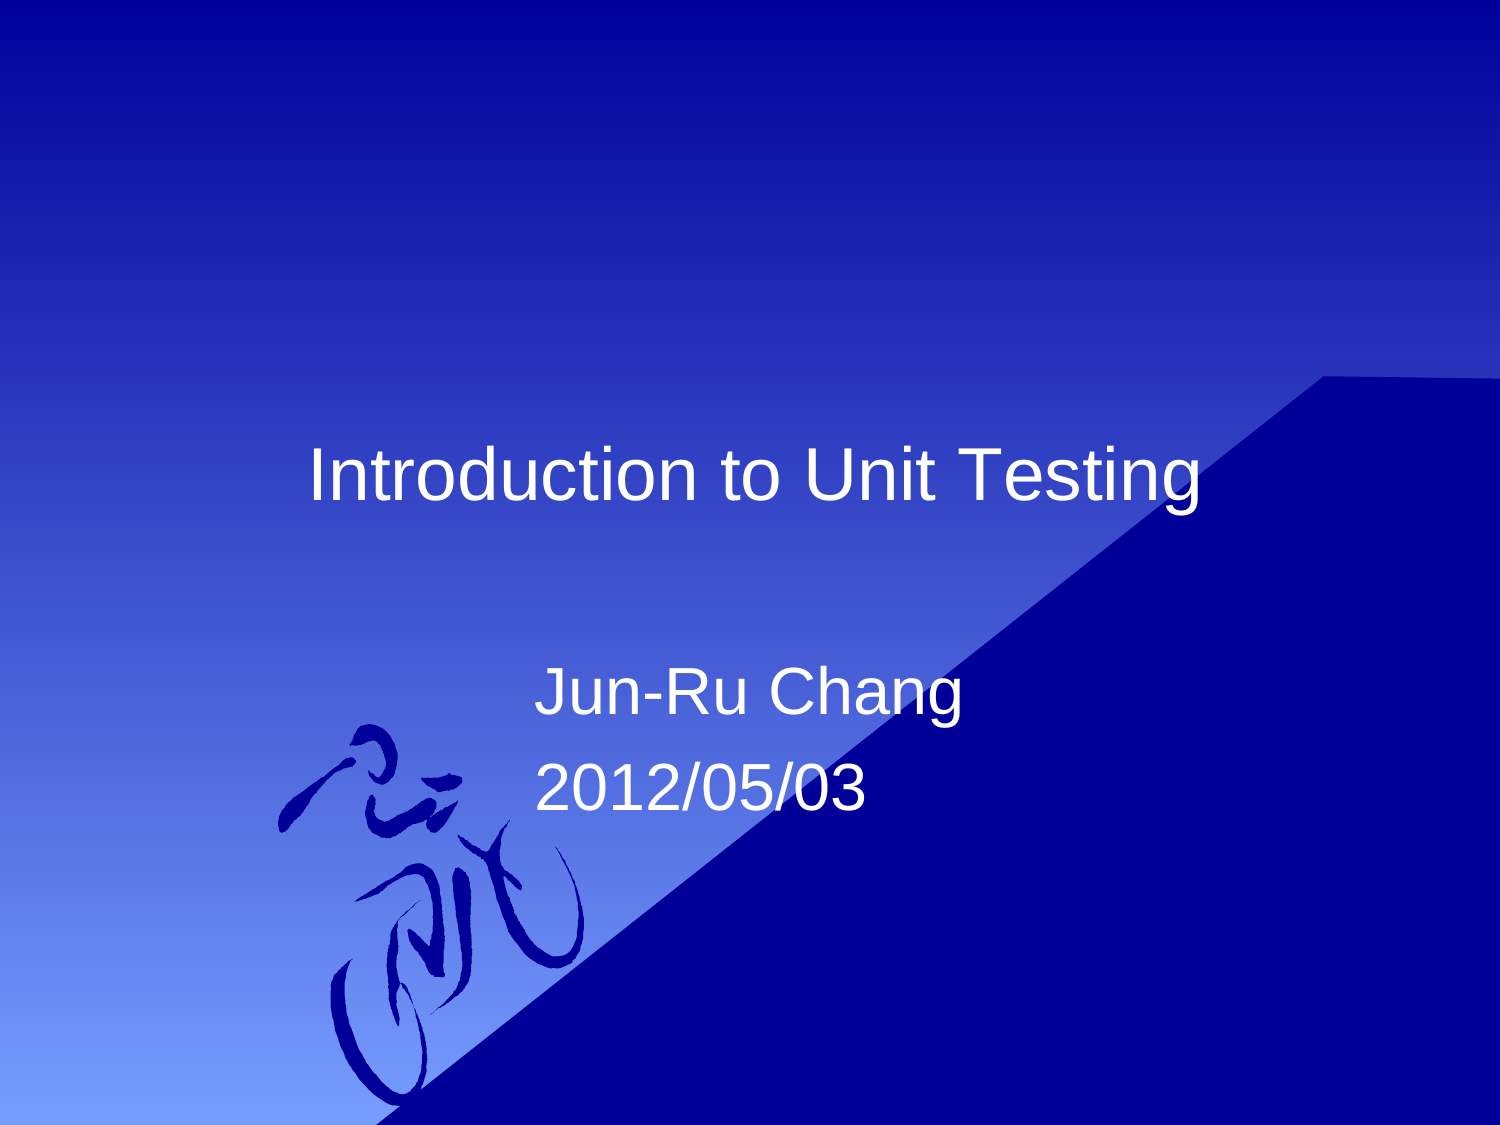

# Introduction to Unit Testing
Jun-Ru Chang
2012/05/03